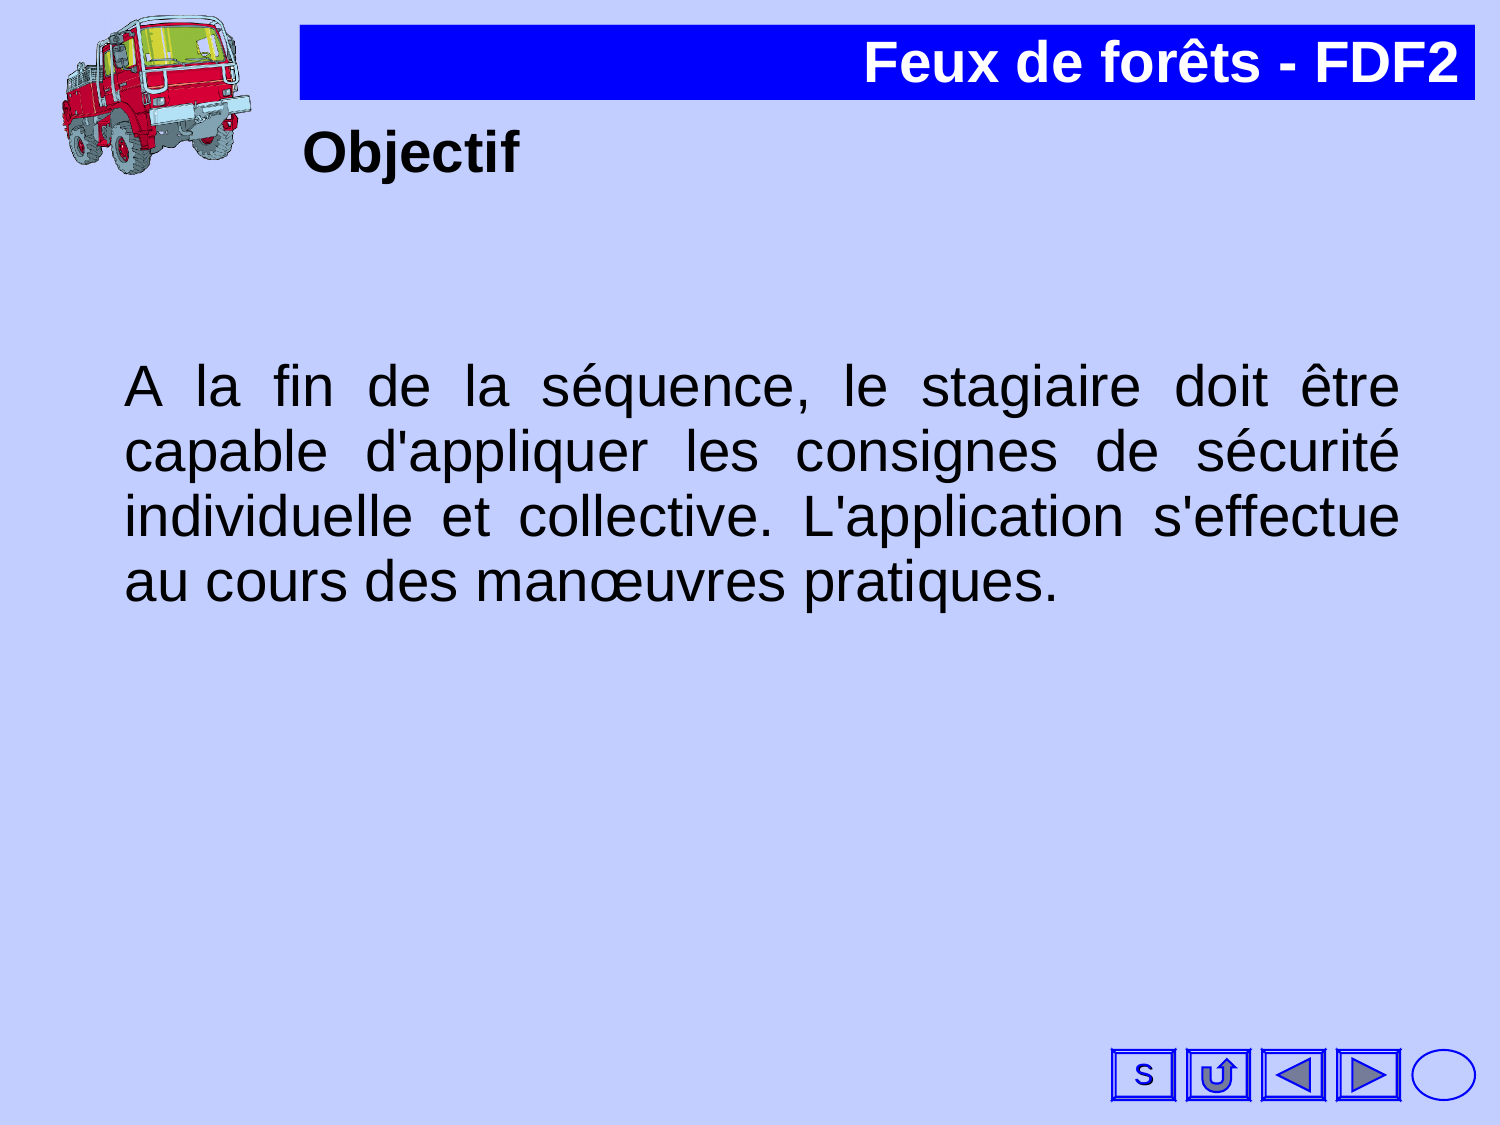

Feux de forêts - FDF2
Objectif
A la fin de la séquence, le stagiaire doit être capable d'appliquer les consignes de sécurité individuelle et collective. L'application s'effectue au cours des manœuvres pratiques.